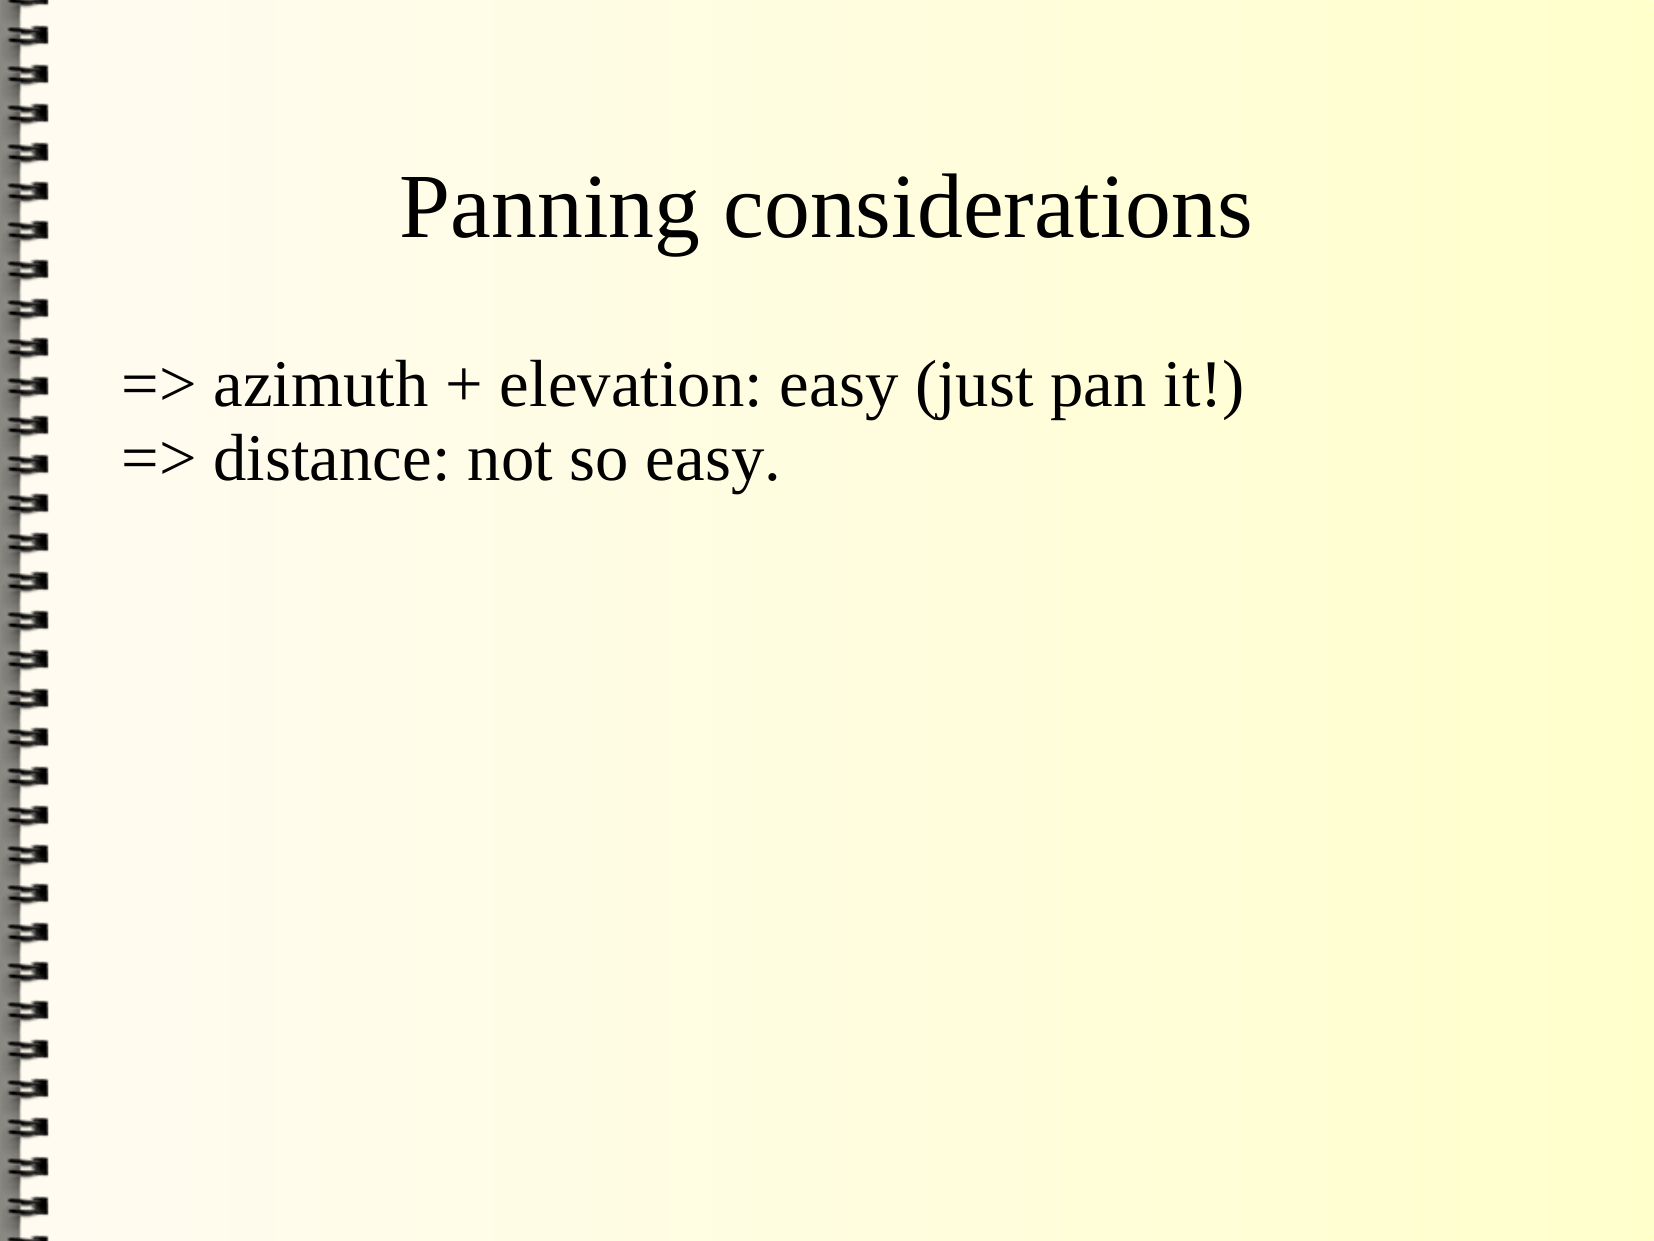

# Panning considerations
=> azimuth + elevation: easy (just pan it!)
=> distance: not so easy.